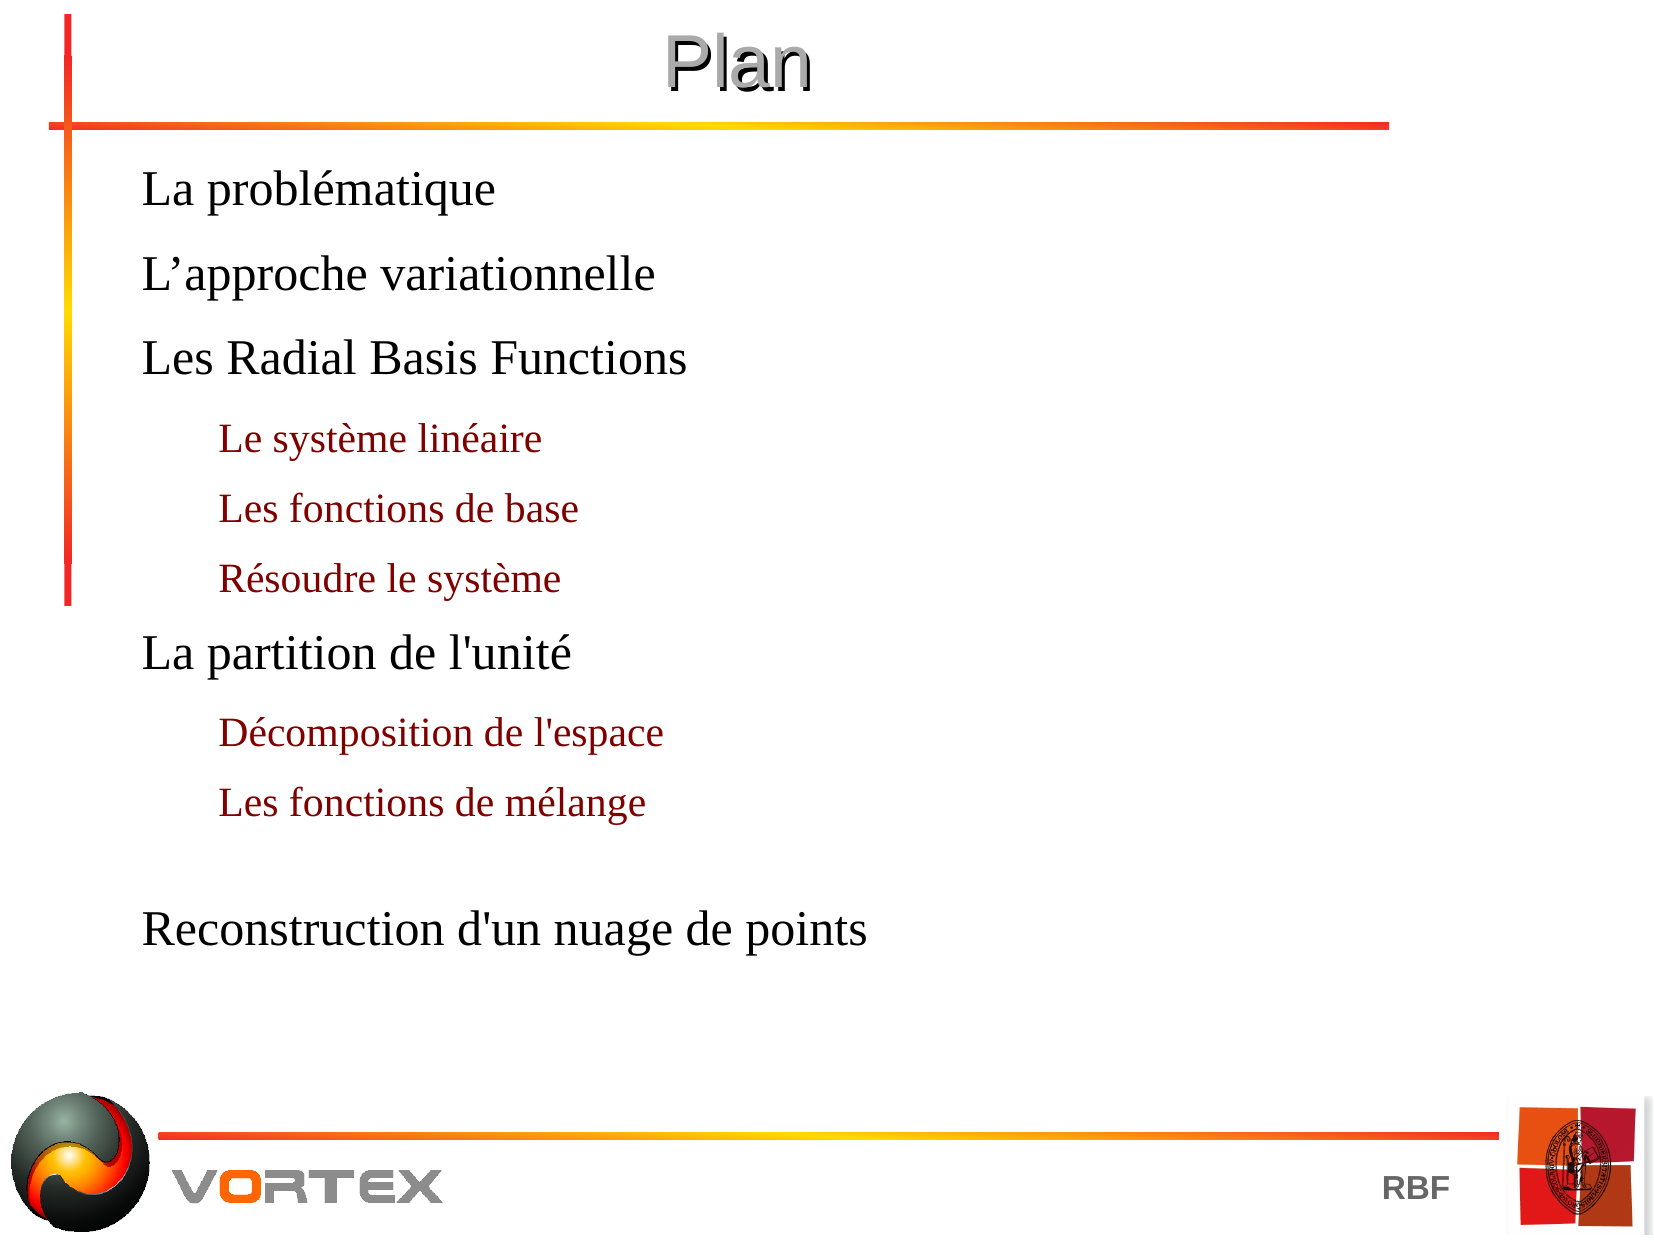

# Plan
La problématique
L’approche variationnelle
Les Radial Basis Functions
Le système linéaire
Les fonctions de base
Résoudre le système
La partition de l'unité
Décomposition de l'espace
Les fonctions de mélange
Reconstruction d'un nuage de points